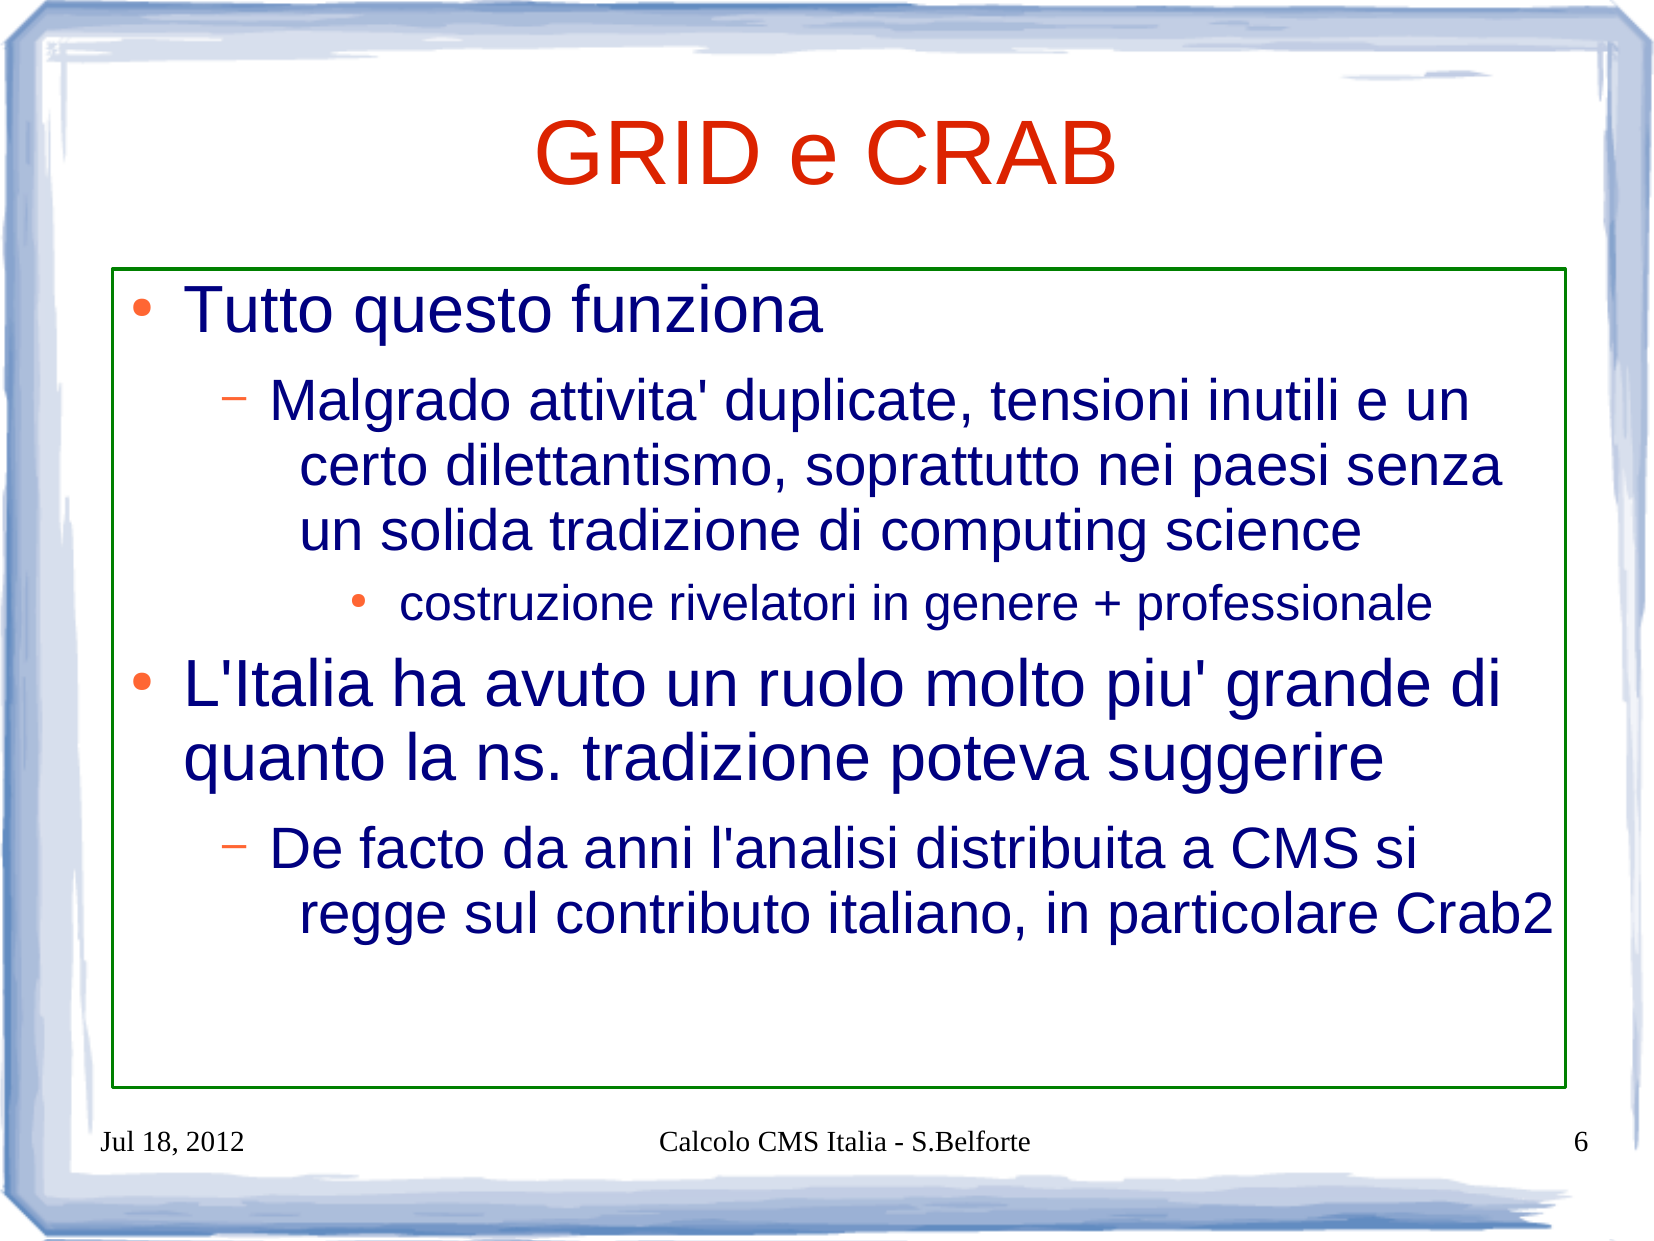

# GRID e CRAB
Tutto questo funziona
Malgrado attivita' duplicate, tensioni inutili e un certo dilettantismo, soprattutto nei paesi senza un solida tradizione di computing science
 costruzione rivelatori in genere + professionale
L'Italia ha avuto un ruolo molto piu' grande di quanto la ns. tradizione poteva suggerire
De facto da anni l'analisi distribuita a CMS si regge sul contributo italiano, in particolare Crab2
Jul 18, 2012
Calcolo CMS Italia - S.Belforte
6